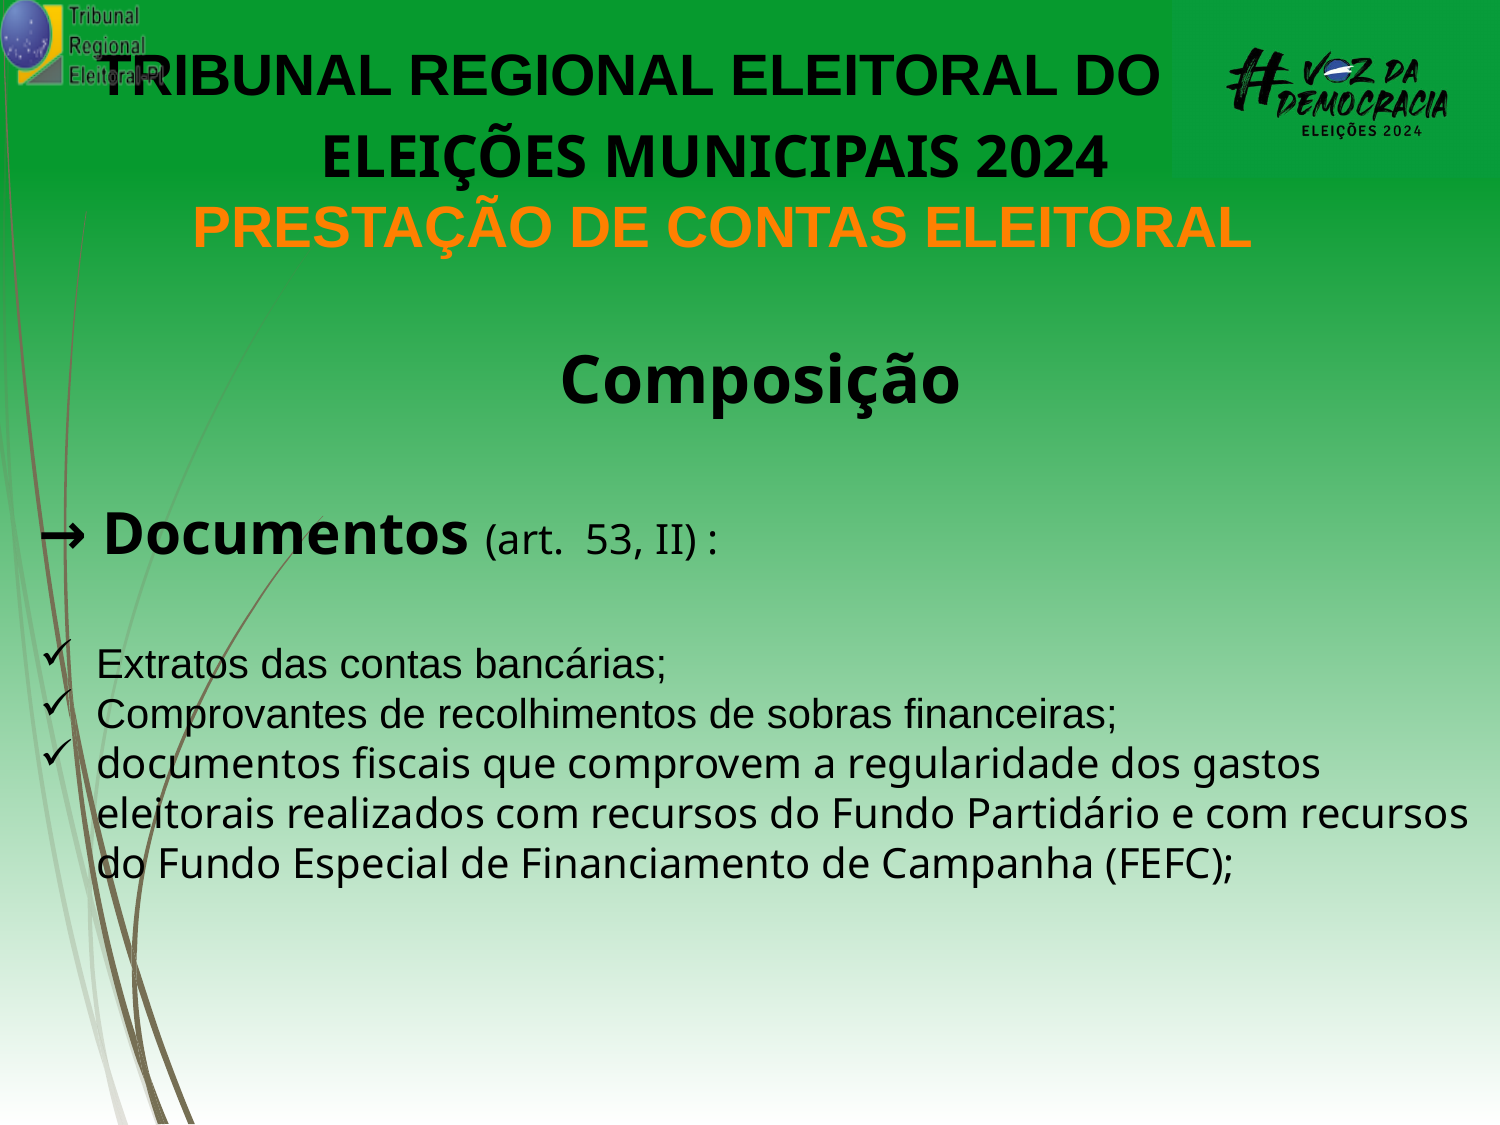

TRIBUNAL REGIONAL ELEITORAL DO PIAUÍ
ELEIÇÕES MUNICIPAIS 2024
 PRESTAÇÃO DE CONTAS ELEITORAL
Composição
→ Documentos (art. 53, II) :
Extratos das contas bancárias;
Comprovantes de recolhimentos de sobras financeiras;
documentos fiscais que comprovem a regularidade dos gastos eleitorais realizados com recursos do Fundo Partidário e com recursos do Fundo Especial de Financiamento de Campanha (FEFC);